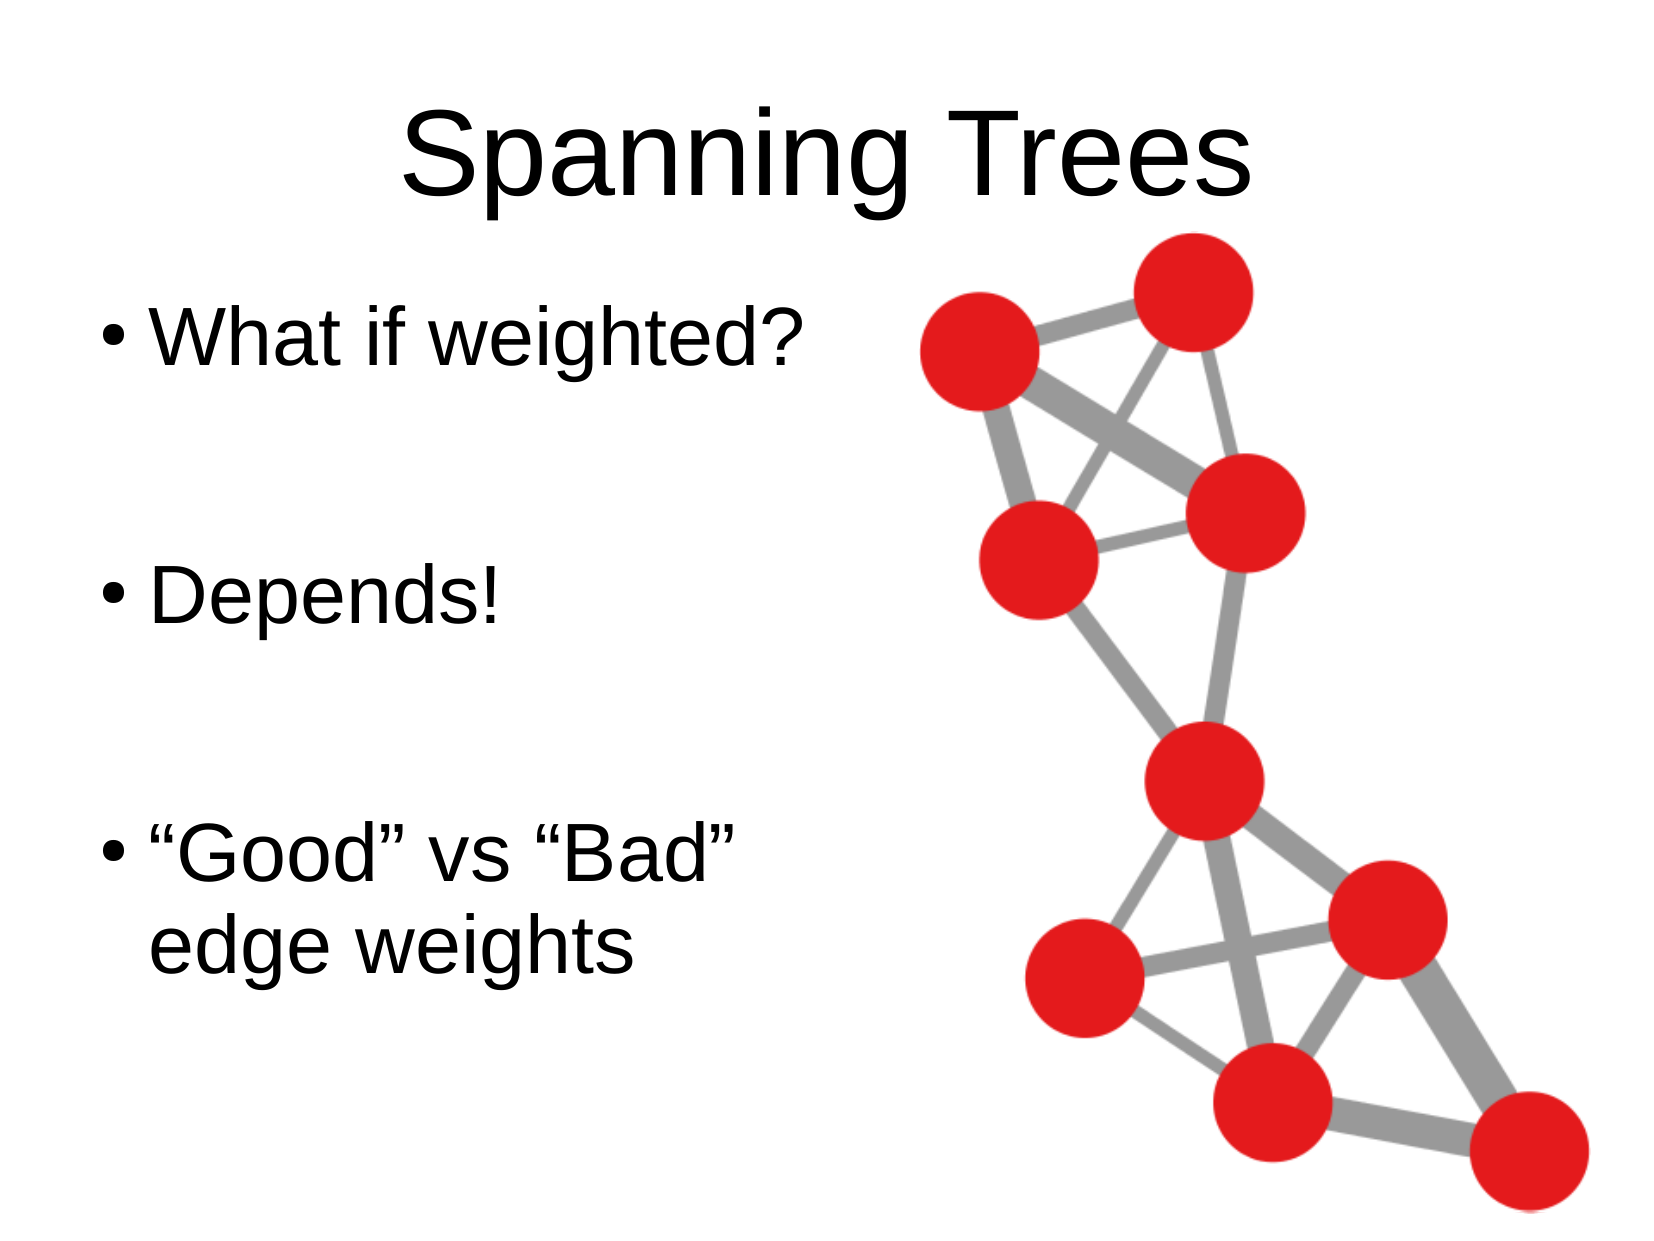

# Spanning Trees
What if weighted?
Depends!
“Good” vs “Bad” edge weights